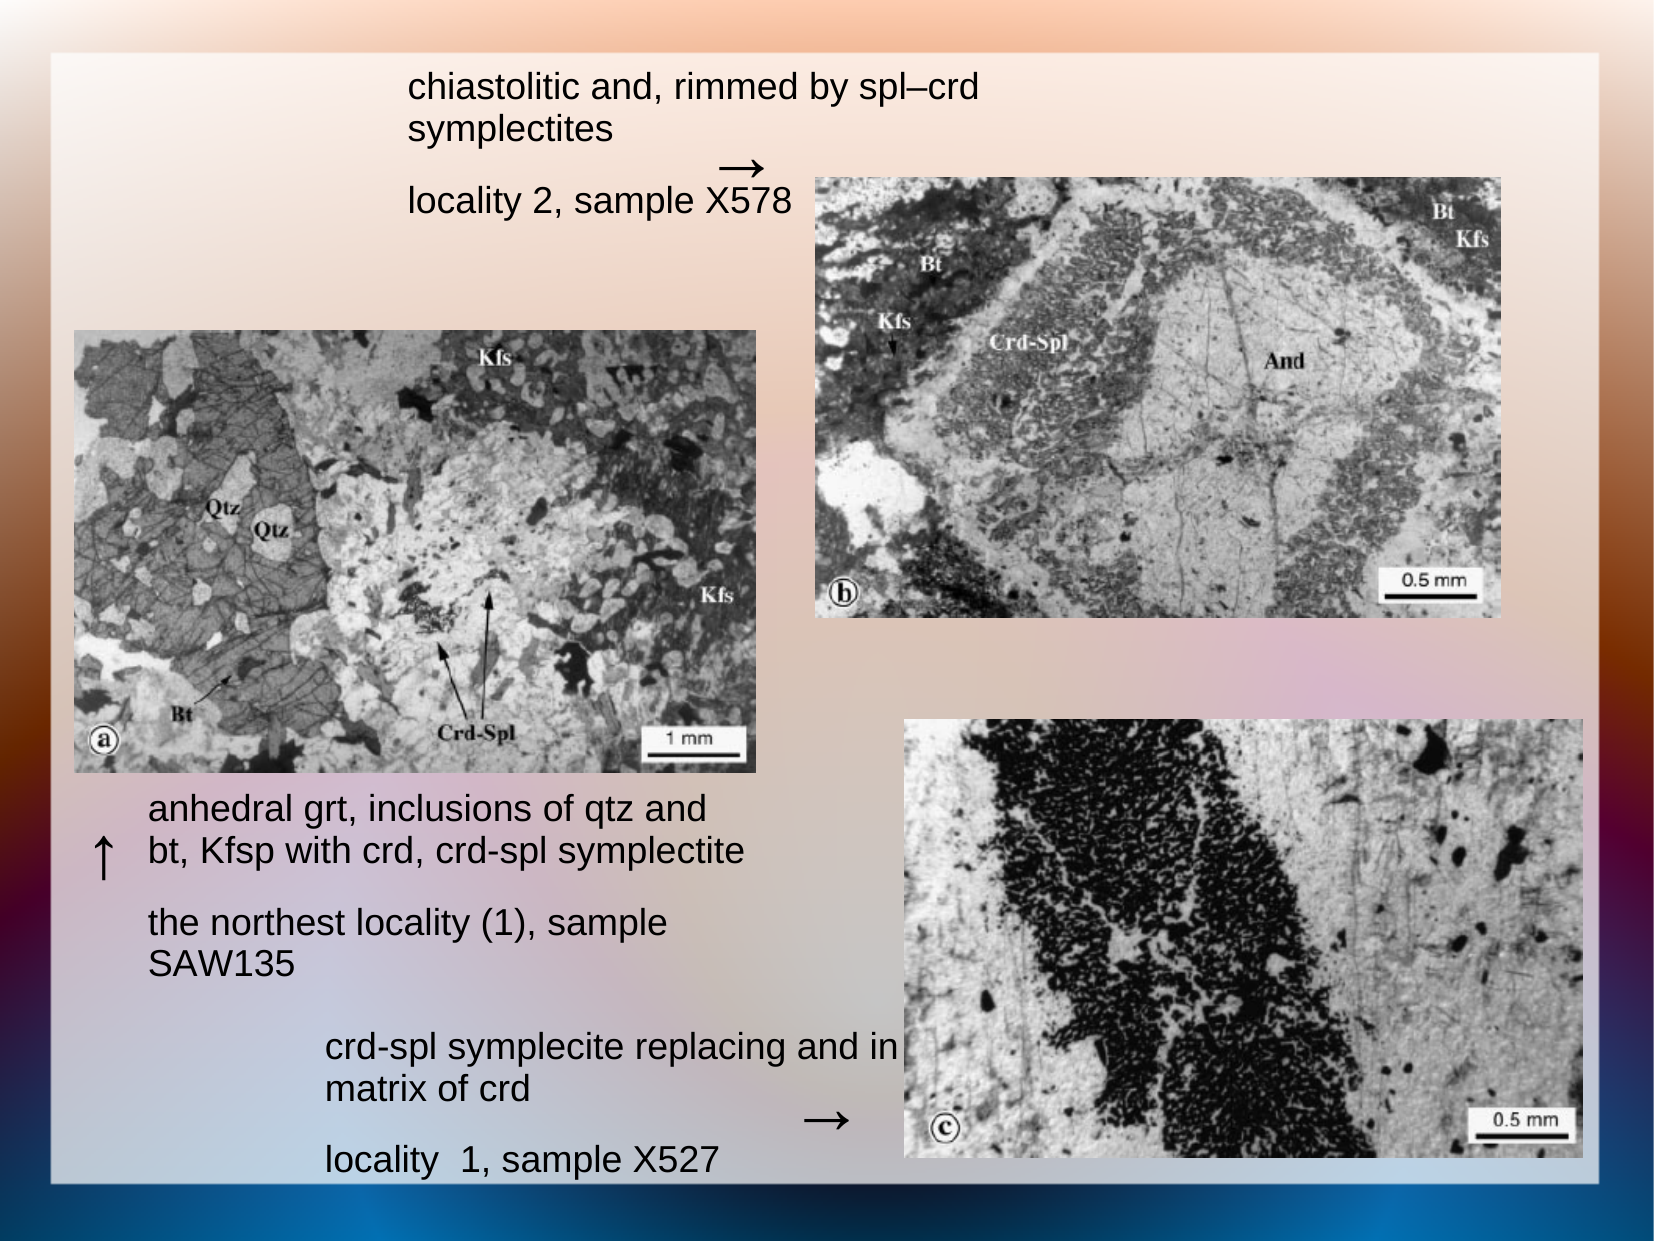

# chiastolitic and, rimmed by spl–crd symplectites
locality 2, sample X578
→
anhedral grt, inclusions of qtz and bt, Kfsp with crd, crd-spl symplectite
the northest locality (1), sample SAW135
↑
crd-spl symplecite replacing and in matrix of crd
locality 1, sample X527
→